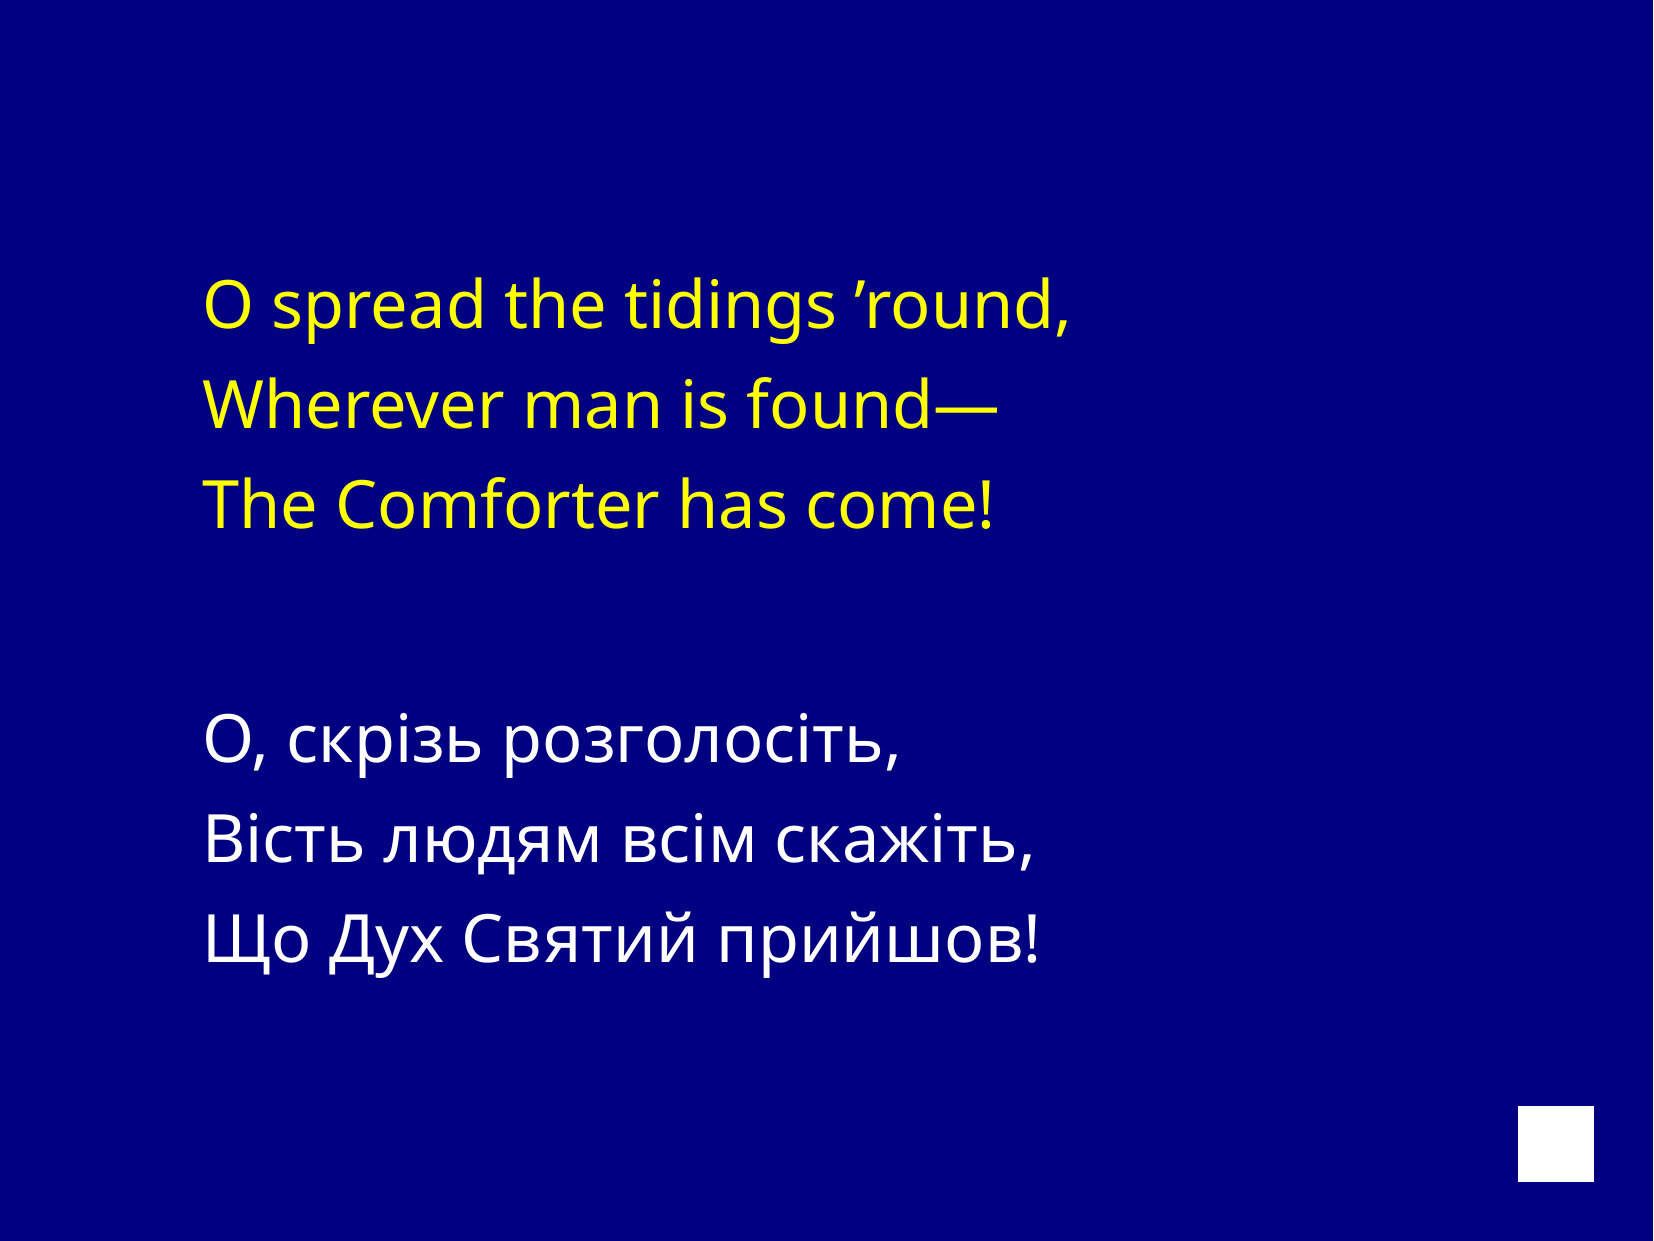

O spread the tidings ’round,
	Wherever man is found—
	The Comforter has come!
	О, скрізь розголосіть,
	Вість людям всім скажіть,
	Що Дух Святий прийшов!